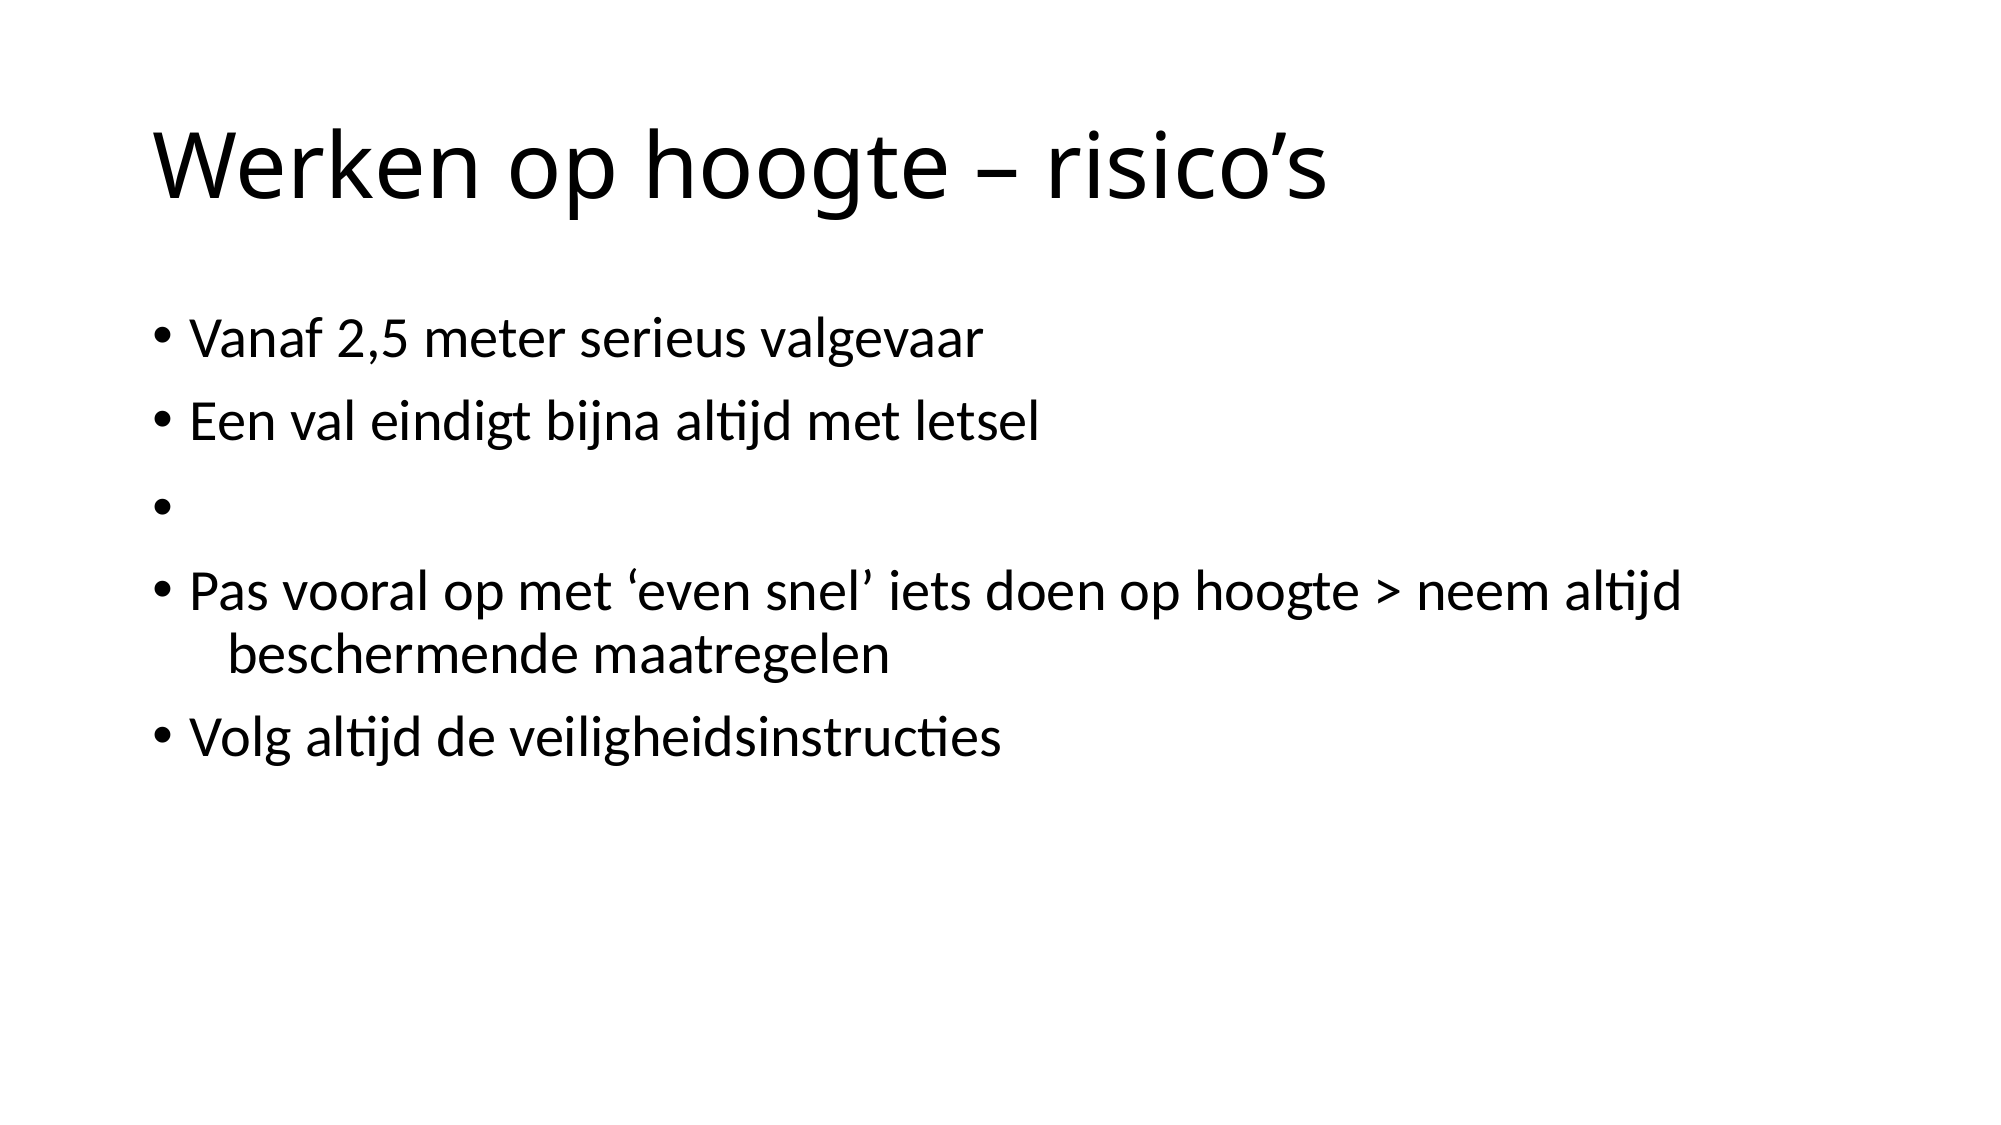

# Werken op hoogte – risico’s
Vanaf 2,5 meter serieus valgevaar
Een val eindigt bijna altijd met letsel
Pas vooral op met ‘even snel’ iets doen op hoogte > neem altijd beschermende maatregelen
Volg altijd de veiligheidsinstructies